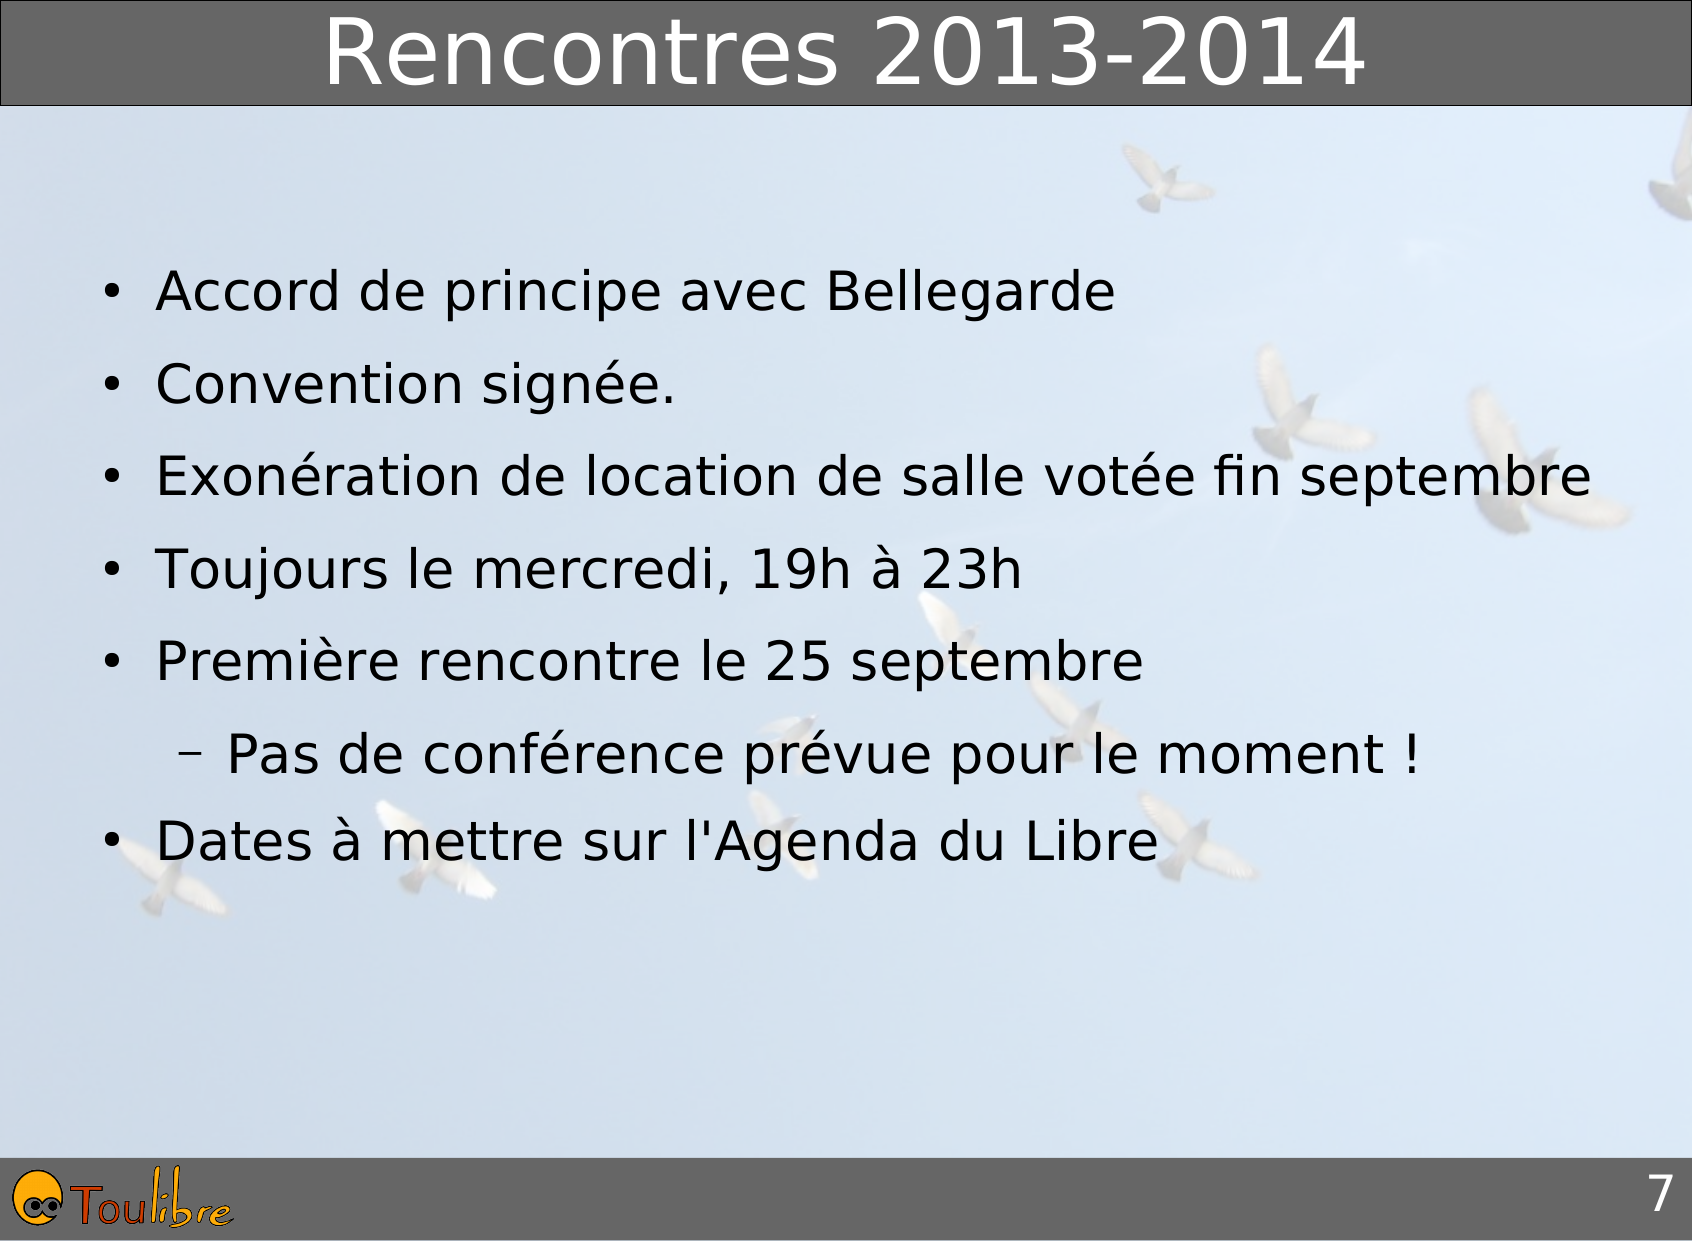

# Rencontres 2013-2014
Accord de principe avec Bellegarde
Convention signée.
Exonération de location de salle votée fin septembre
Toujours le mercredi, 19h à 23h
Première rencontre le 25 septembre
Pas de conférence prévue pour le moment !
Dates à mettre sur l'Agenda du Libre